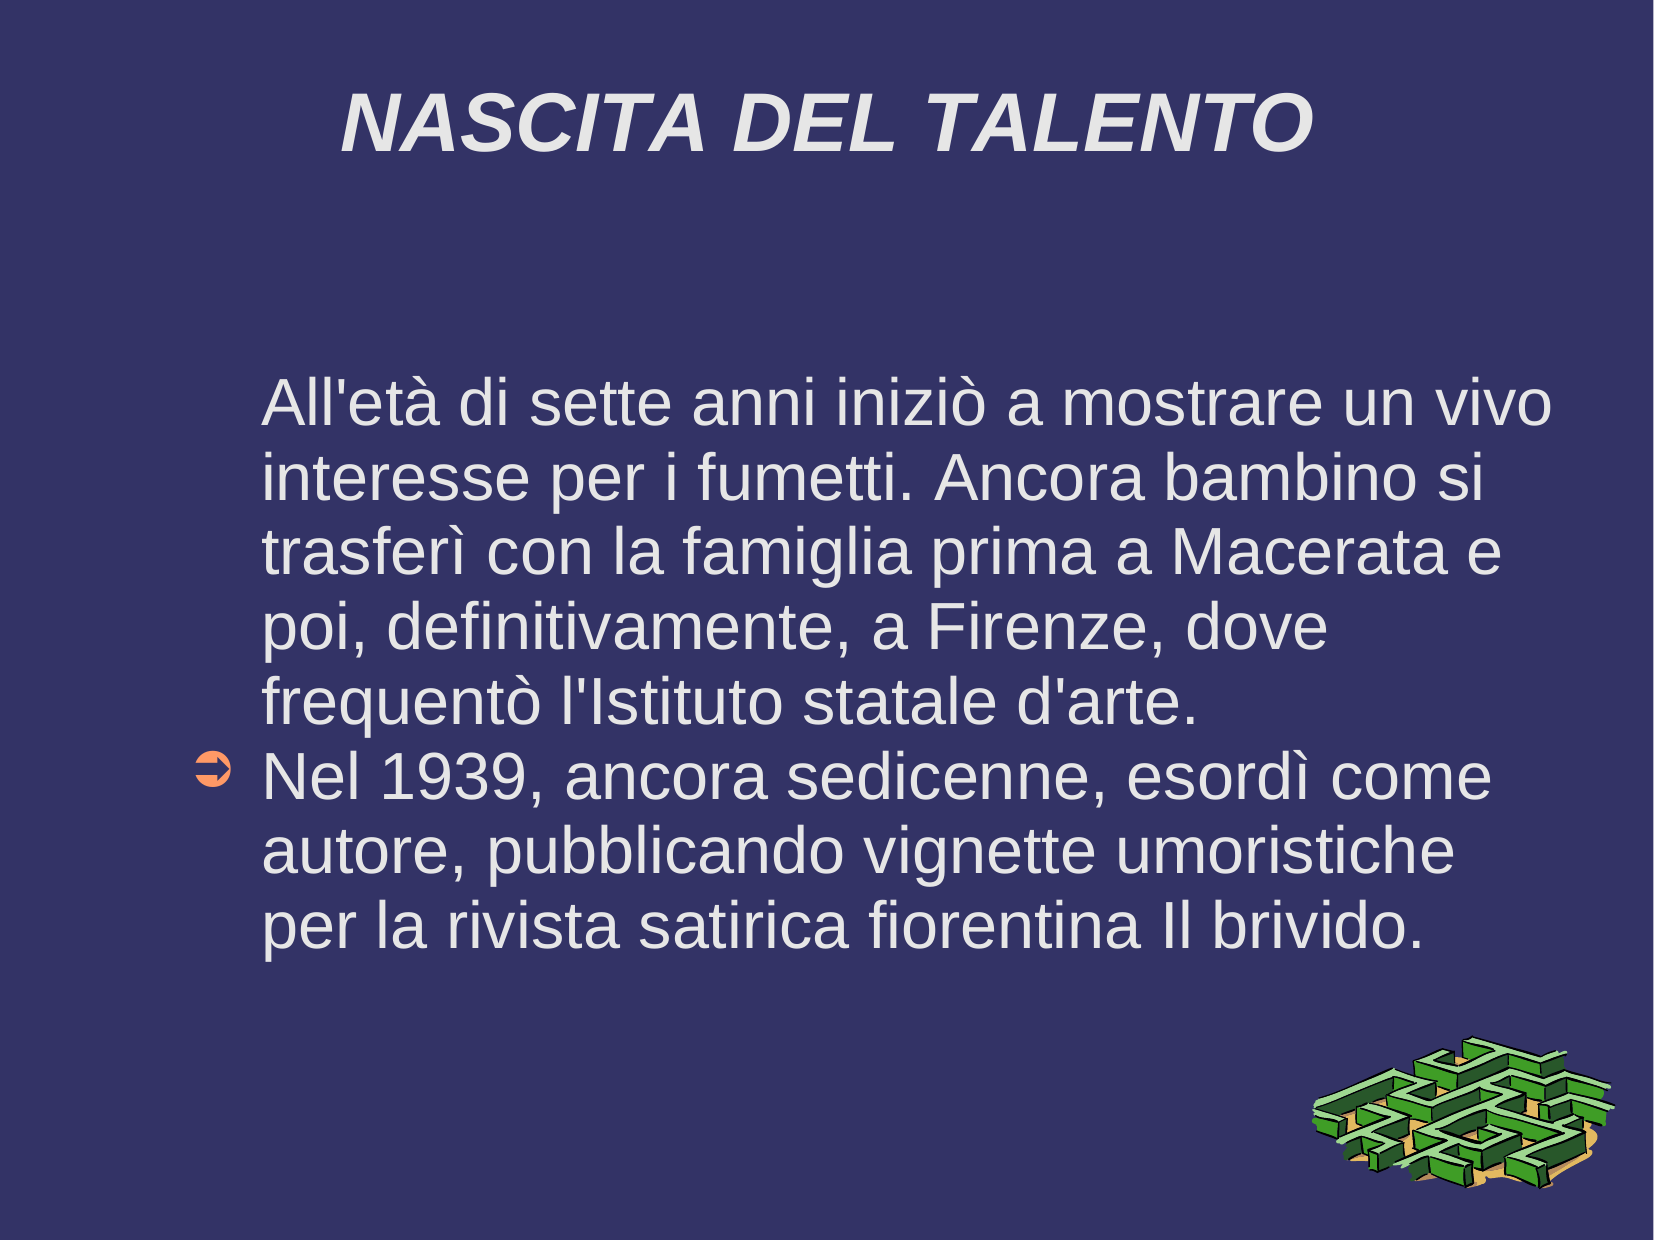

# NASCITA DEL TALENTO
All'età di sette anni iniziò a mostrare un vivo interesse per i fumetti. Ancora bambino si trasferì con la famiglia prima a Macerata e poi, definitivamente, a Firenze, dove frequentò l'Istituto statale d'arte.
Nel 1939, ancora sedicenne, esordì come autore, pubblicando vignette umoristiche per la rivista satirica fiorentina Il brivido.